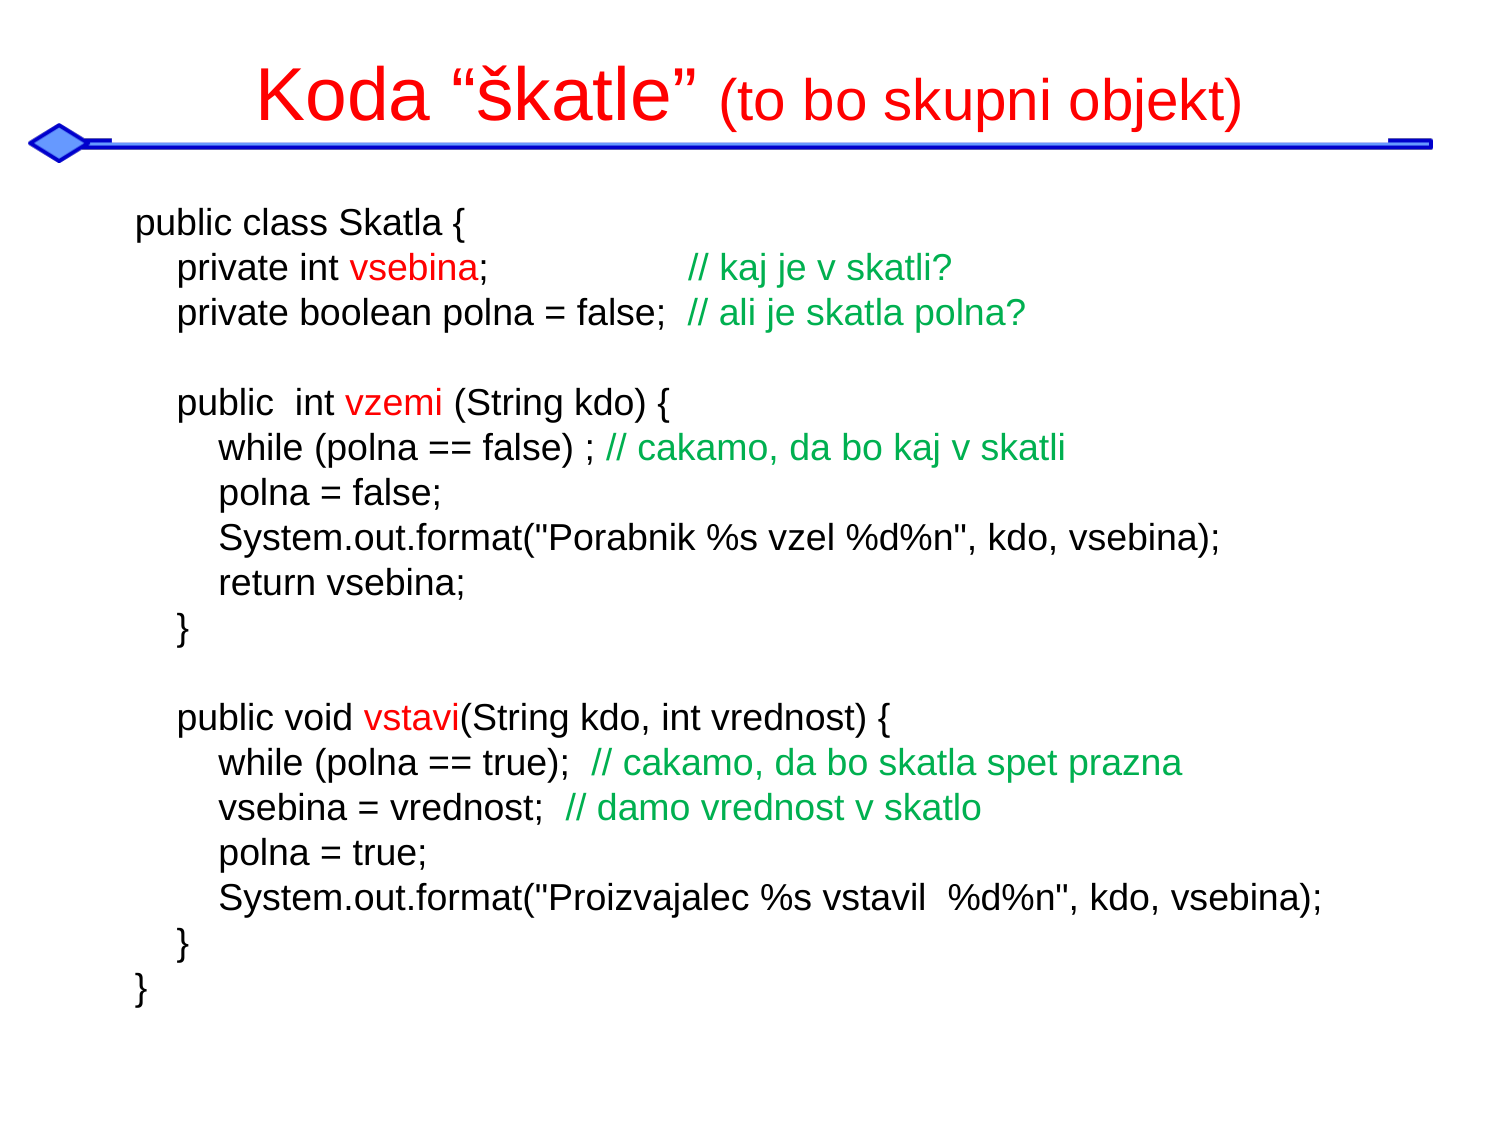

# Koda “škatle” (to bo skupni objekt)
public class Skatla {
 private int vsebina; // kaj je v skatli?
 private boolean polna = false; // ali je skatla polna?
 public int vzemi (String kdo) {
 while (polna == false) ; // cakamo, da bo kaj v skatli
 polna = false;
 System.out.format("Porabnik %s vzel %d%n", kdo, vsebina);
 return vsebina;
 }
 public void vstavi(String kdo, int vrednost) {
 while (polna == true); // cakamo, da bo skatla spet prazna
 vsebina = vrednost; // damo vrednost v skatlo
 polna = true;
 System.out.format("Proizvajalec %s vstavil %d%n", kdo, vsebina);
 }
}